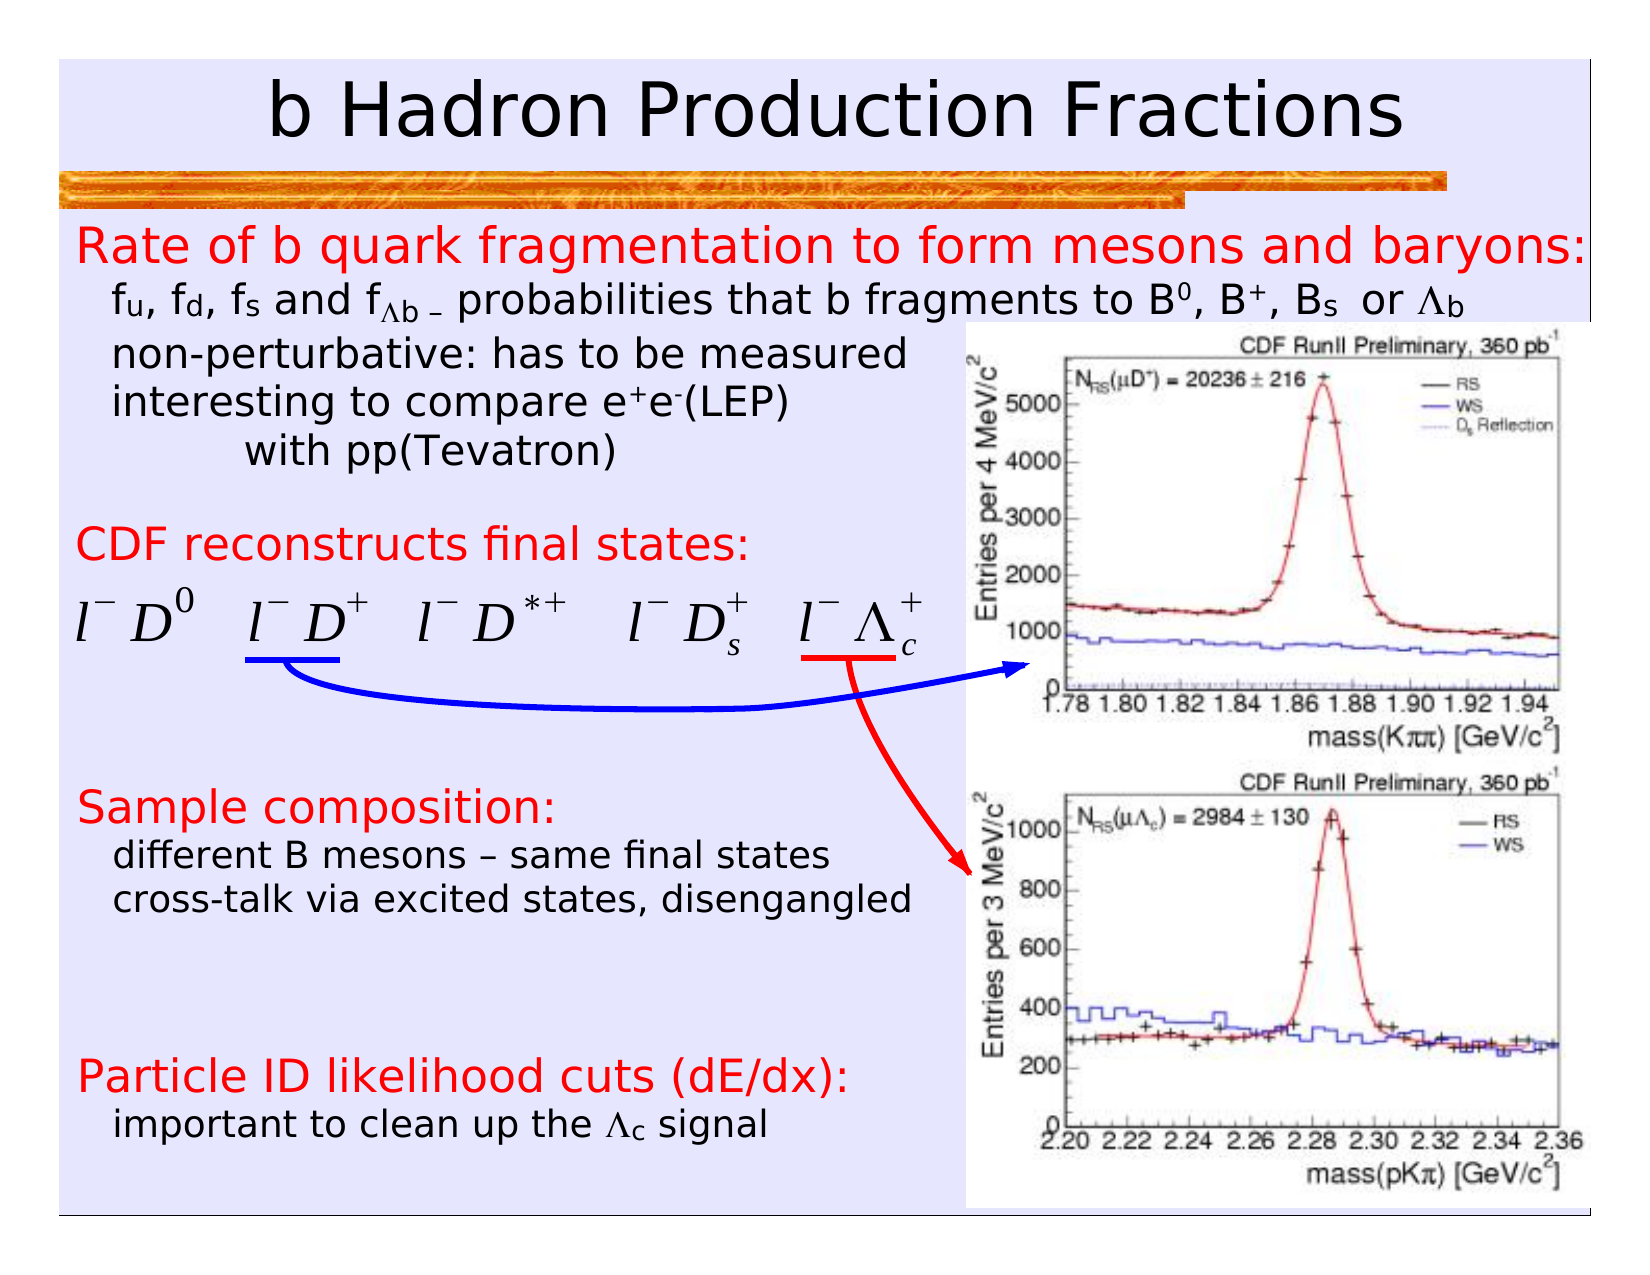

b Hadron Production Fractions
Rate of b quark fragmentation to form mesons and baryons:
fu, fd, fs and fLb – probabilities that b fragments to B0, B+, Bs or Lb
non-perturbative: has to be measured
interesting to compare e+e-(LEP)
 with pp(Tevatron)
CDF reconstructs final states:
Sample composition:
different B mesons – same final states
cross-talk via excited states, disengangled
Particle ID likelihood cuts (dE/dx):
important to clean up the Lc signal
6